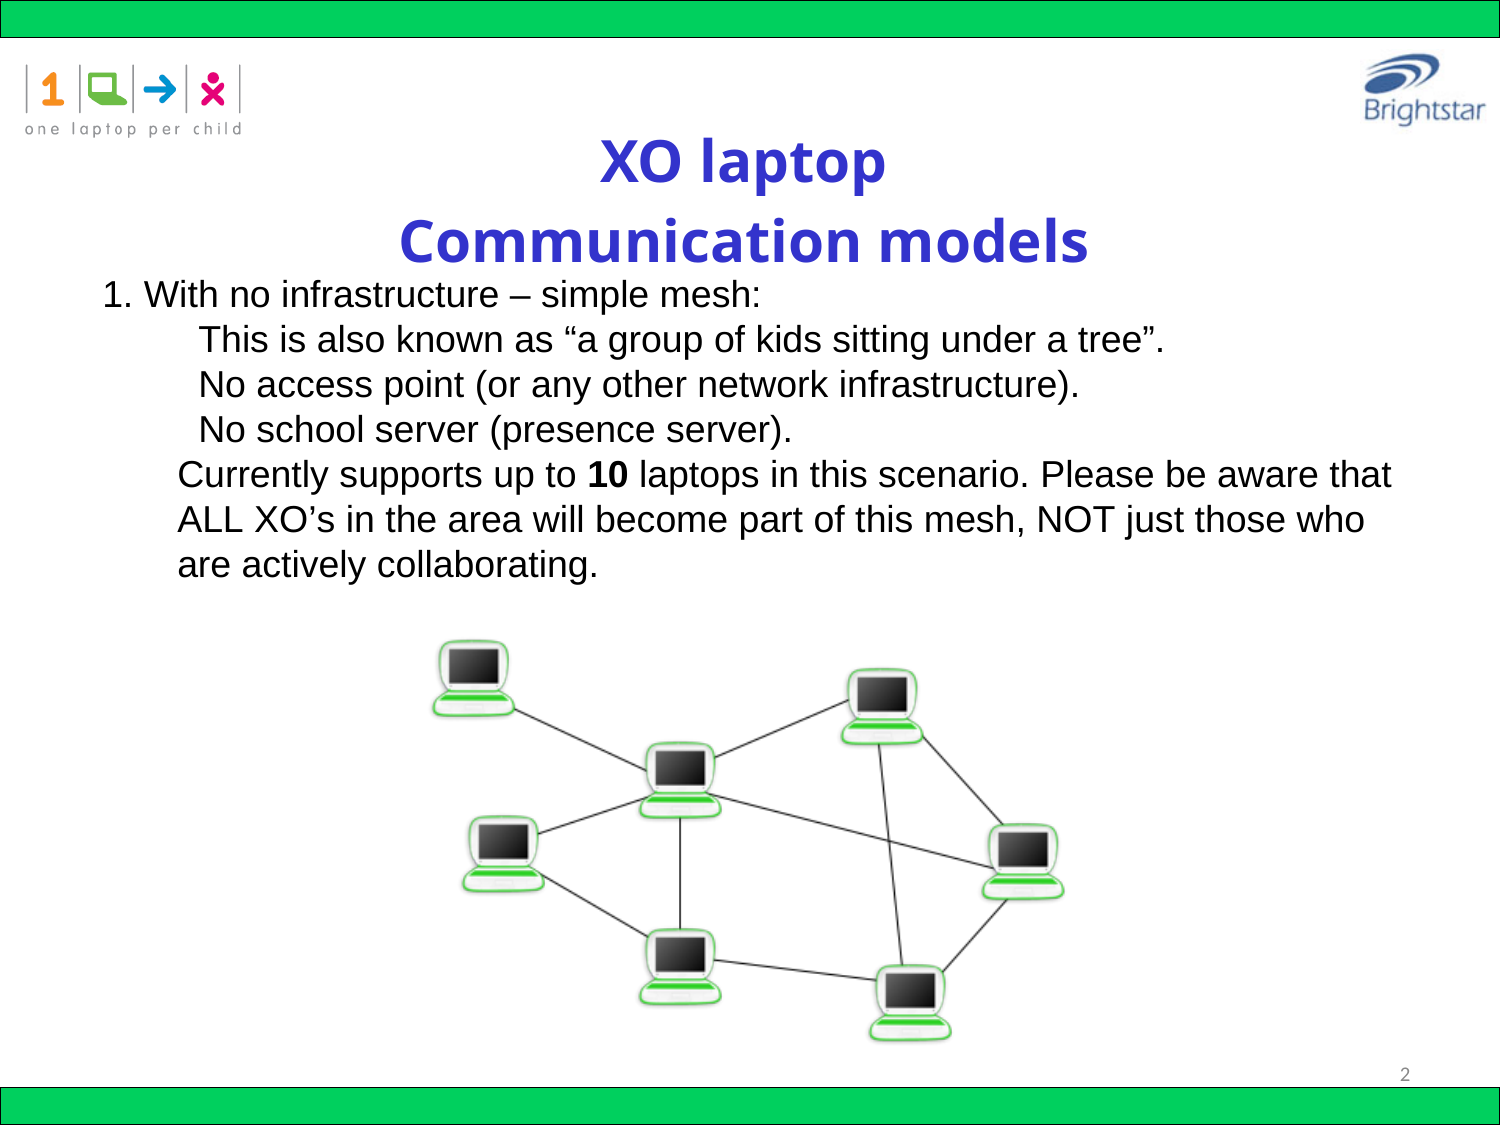

# XO laptop Communication models
1. With no infrastructure – simple mesh:
 This is also known as “a group of kids sitting under a tree”.
 No access point (or any other network infrastructure).
 No school server (presence server).
Currently supports up to 10 laptops in this scenario. Please be aware that ALL XO’s in the area will become part of this mesh, NOT just those who are actively collaborating.